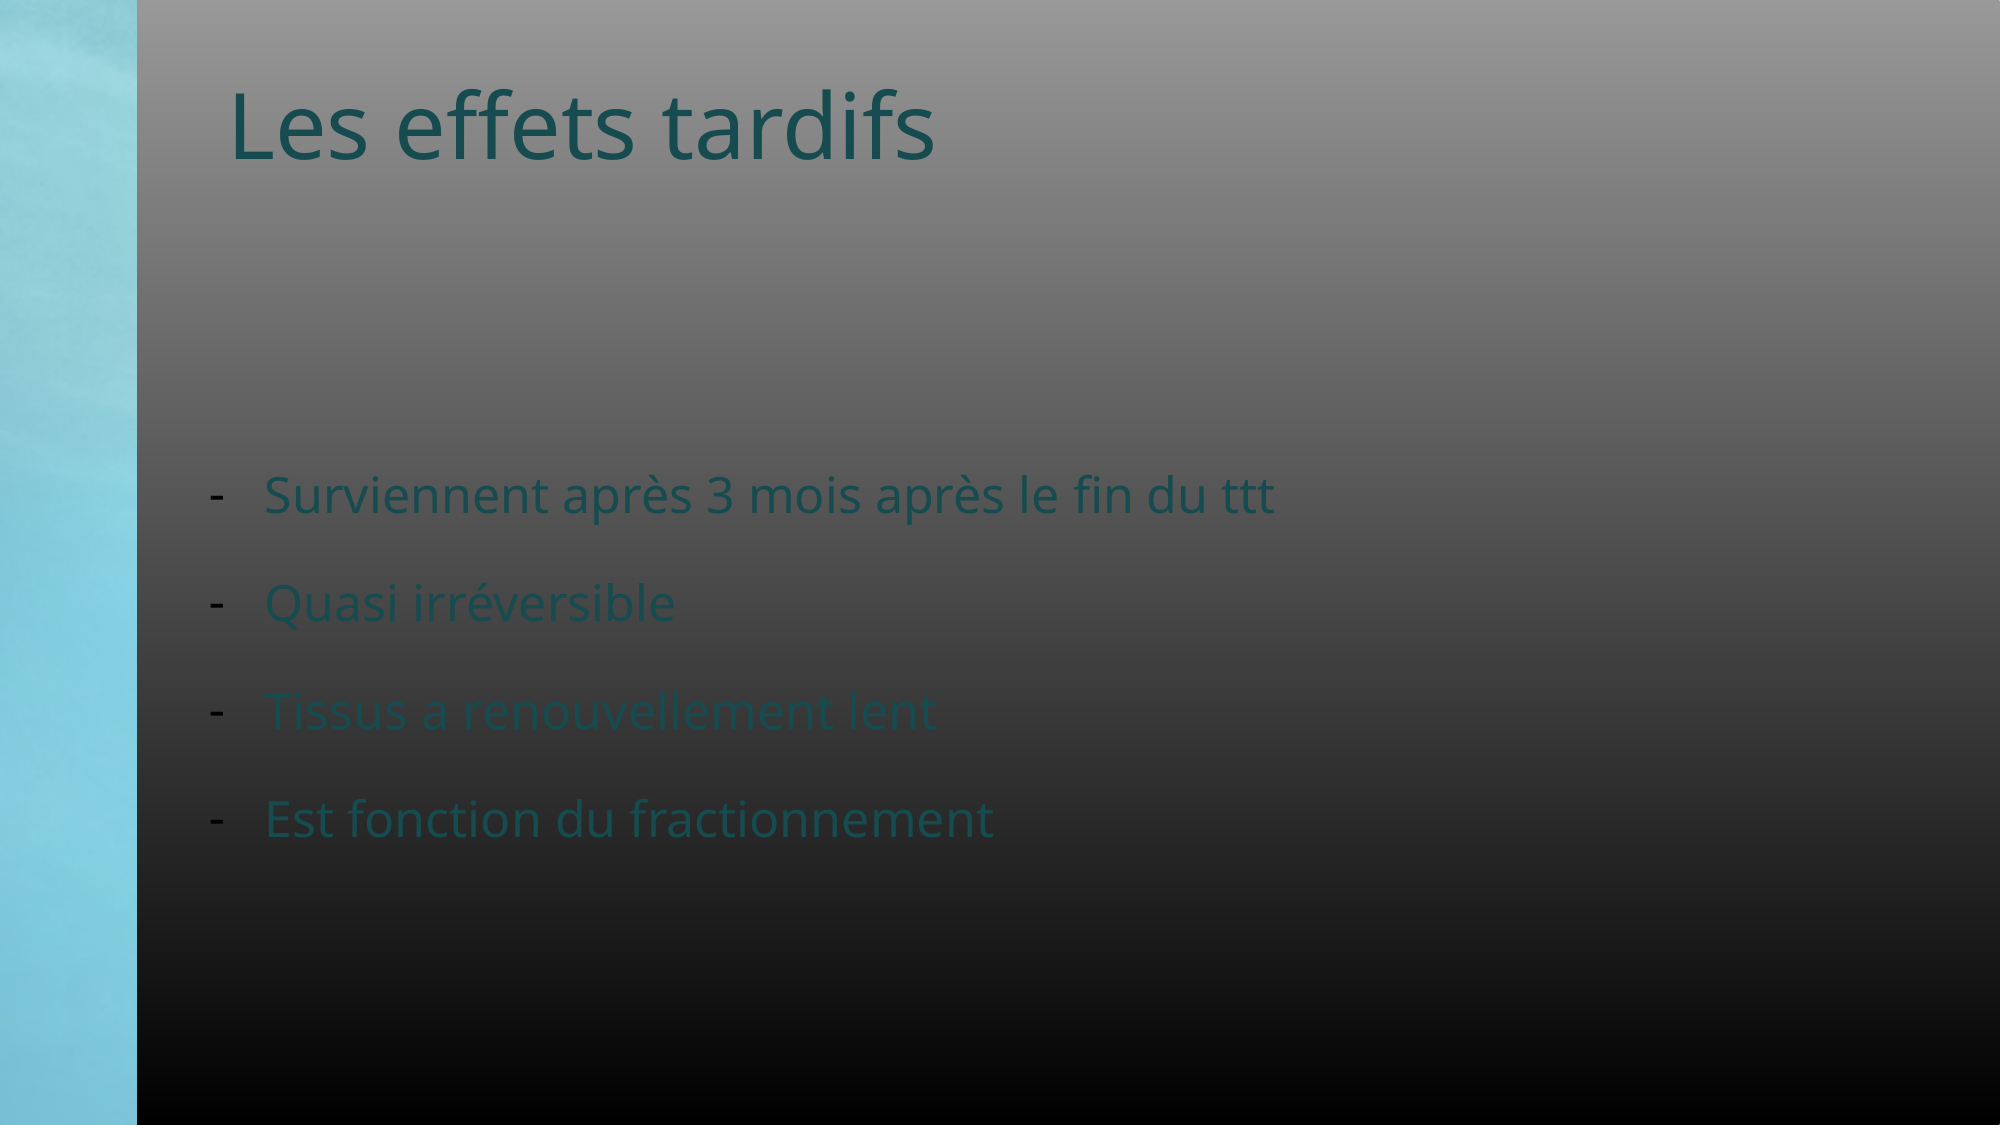

# Les effets tardifs
Surviennent après 3 mois après le fin du ttt
Quasi irréversible
Tissus a renouvellement lent
Est fonction du fractionnement